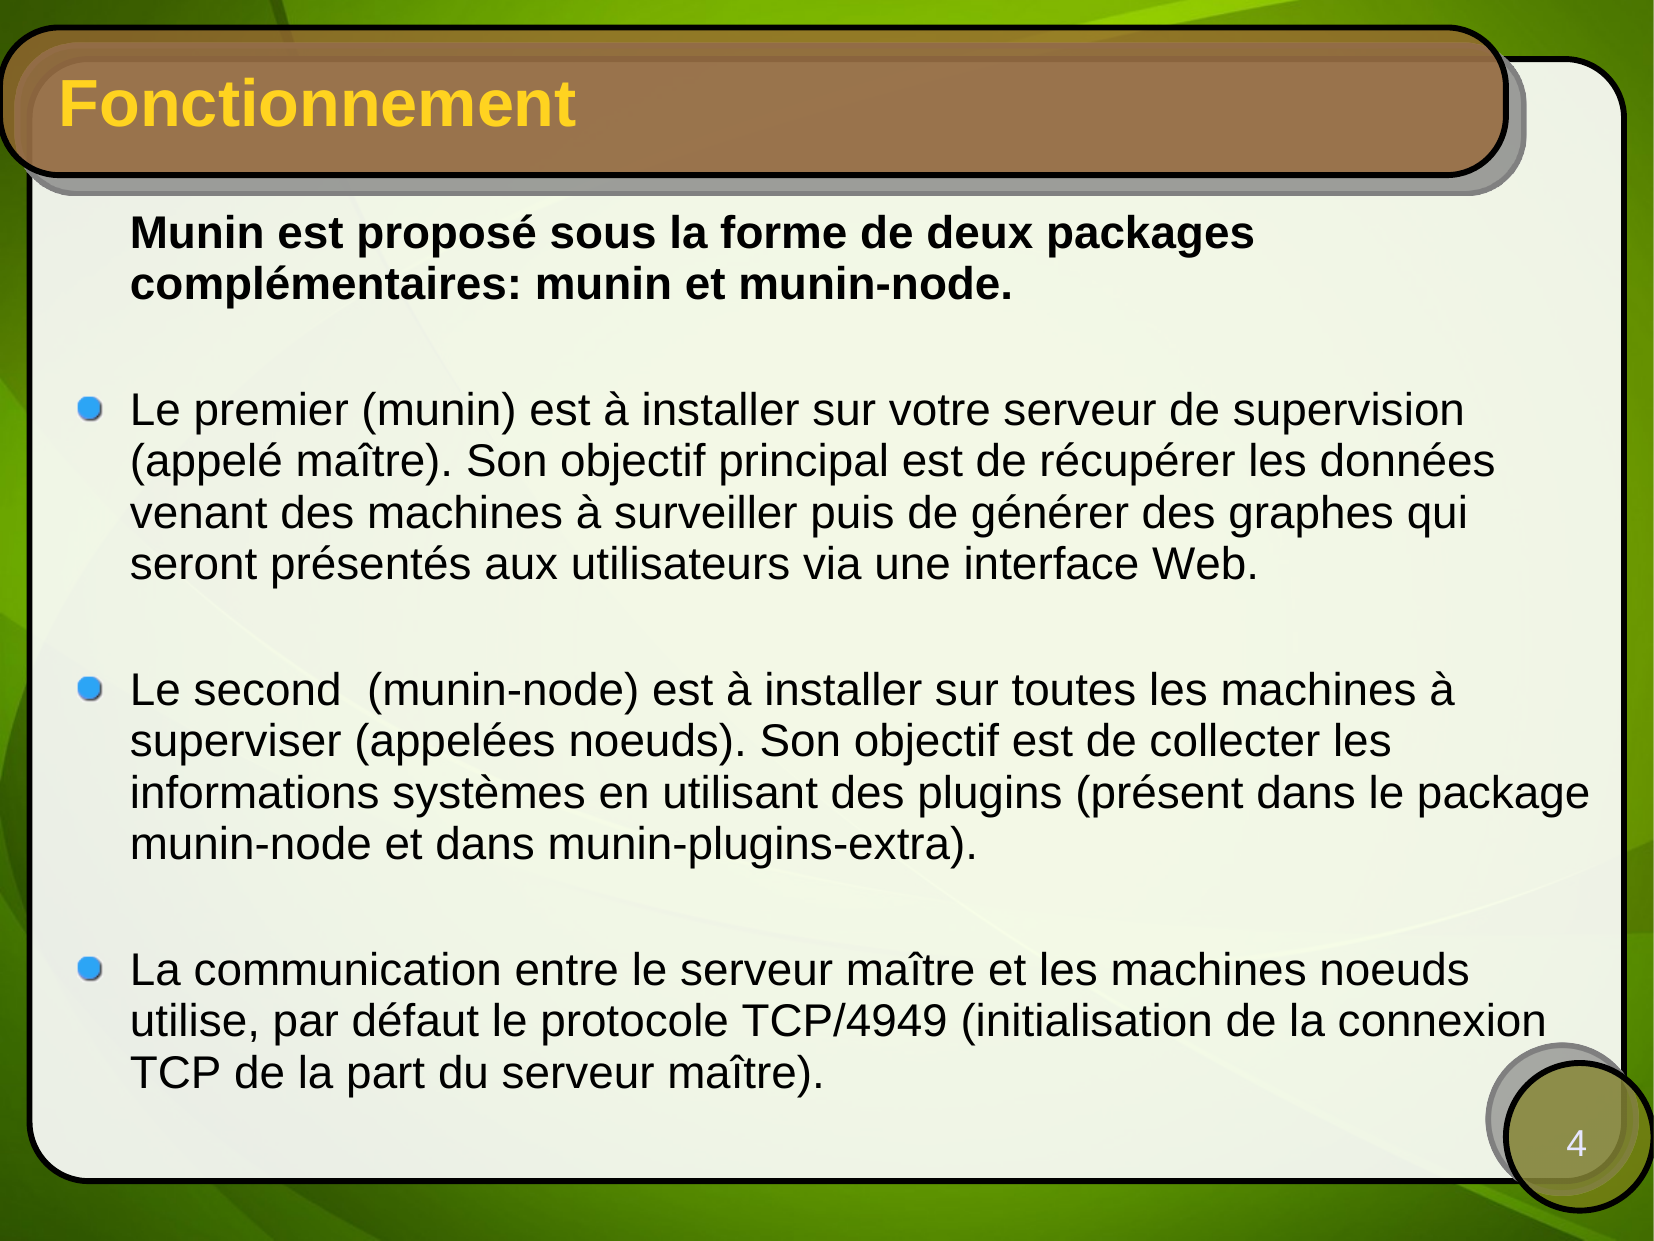

# Fonctionnement
Munin est proposé sous la forme de deux packages complémentaires: munin et munin-node.
Le premier (munin) est à installer sur votre serveur de supervision (appelé maître). Son objectif principal est de récupérer les données venant des machines à surveiller puis de générer des graphes qui seront présentés aux utilisateurs via une interface Web.
Le second (munin-node) est à installer sur toutes les machines à superviser (appelées noeuds). Son objectif est de collecter les informations systèmes en utilisant des plugins (présent dans le package munin-node et dans munin-plugins-extra).
La communication entre le serveur maître et les machines noeuds utilise, par défaut le protocole TCP/4949 (initialisation de la connexion TCP de la part du serveur maître).
4